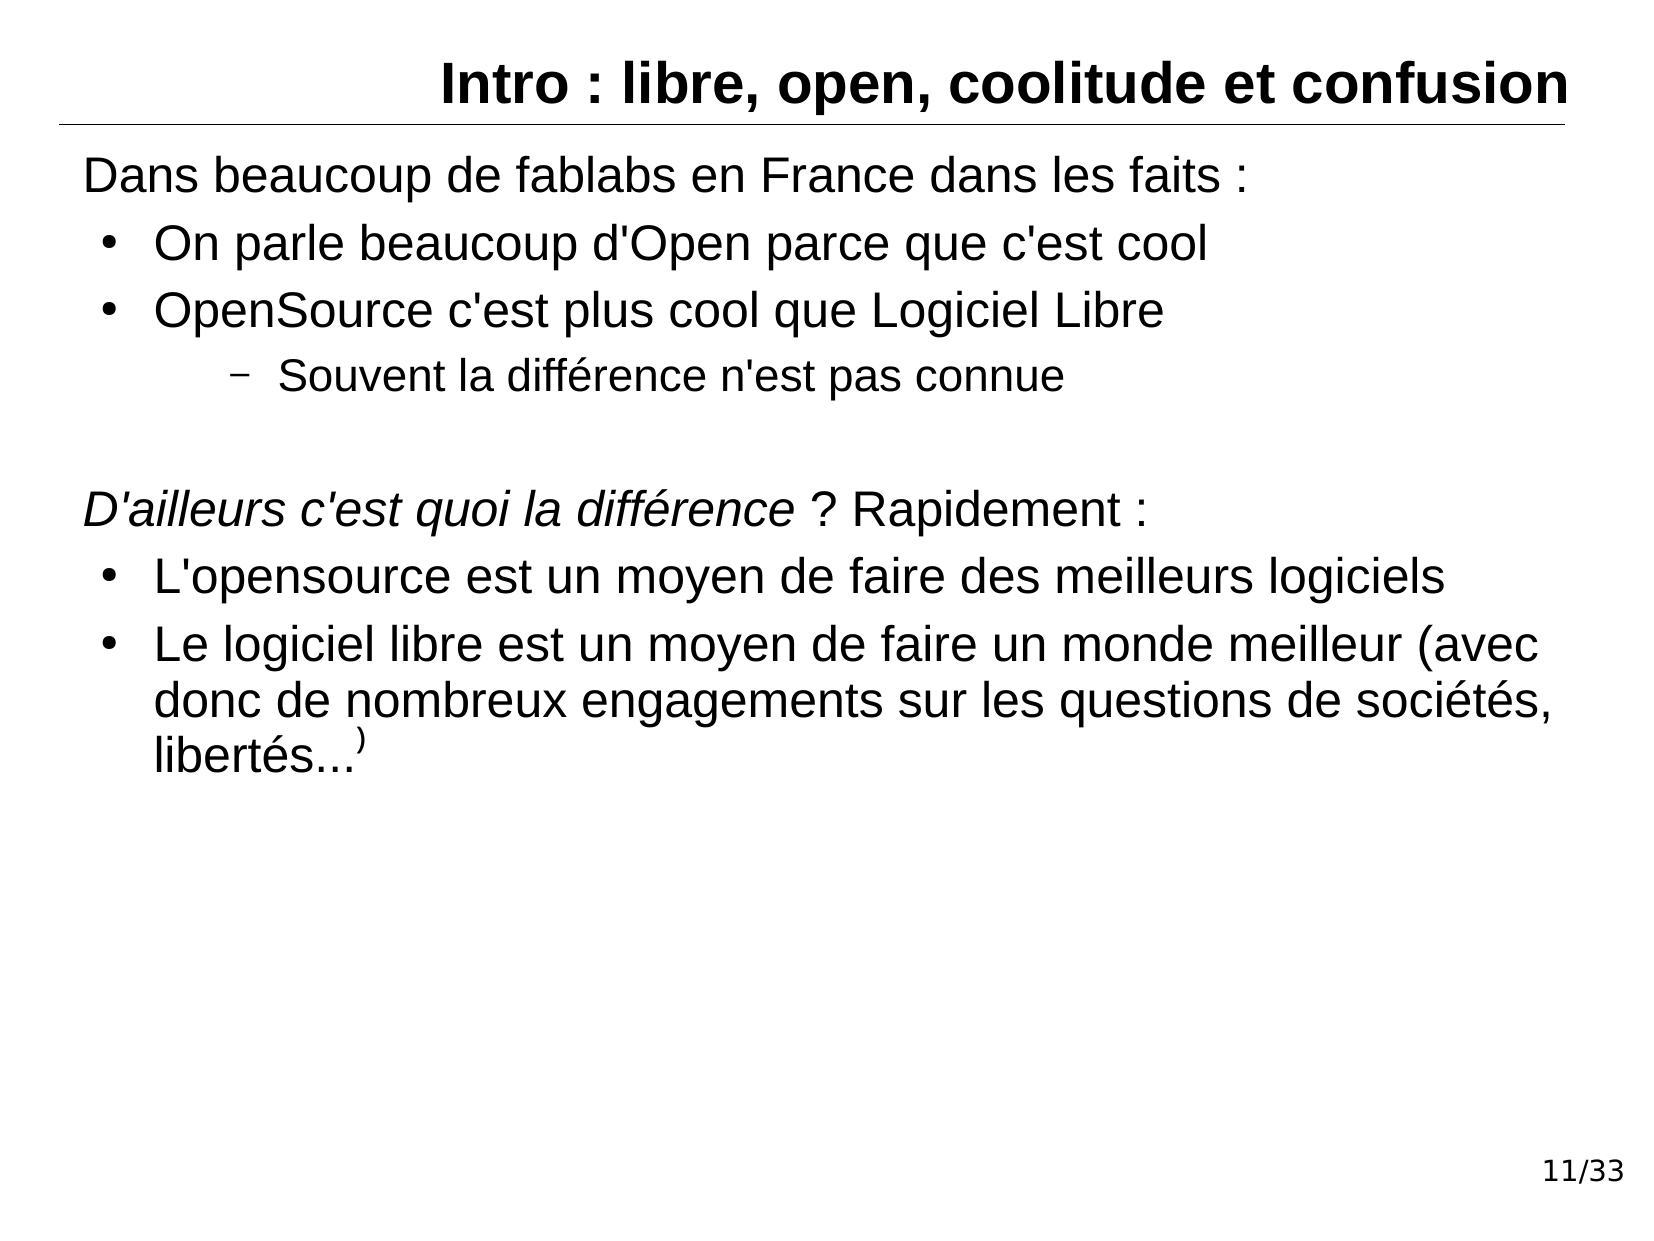

# Intro : libre, open, coolitude et confusion
Dans beaucoup de fablabs en France dans les faits :
On parle beaucoup d'Open parce que c'est cool
OpenSource c'est plus cool que Logiciel Libre
Souvent la différence n'est pas connue
D'ailleurs c'est quoi la différence ? Rapidement :
L'opensource est un moyen de faire des meilleurs logiciels
Le logiciel libre est un moyen de faire un monde meilleur (avec donc de nombreux engagements sur les questions de sociétés, libertés...⁾
11